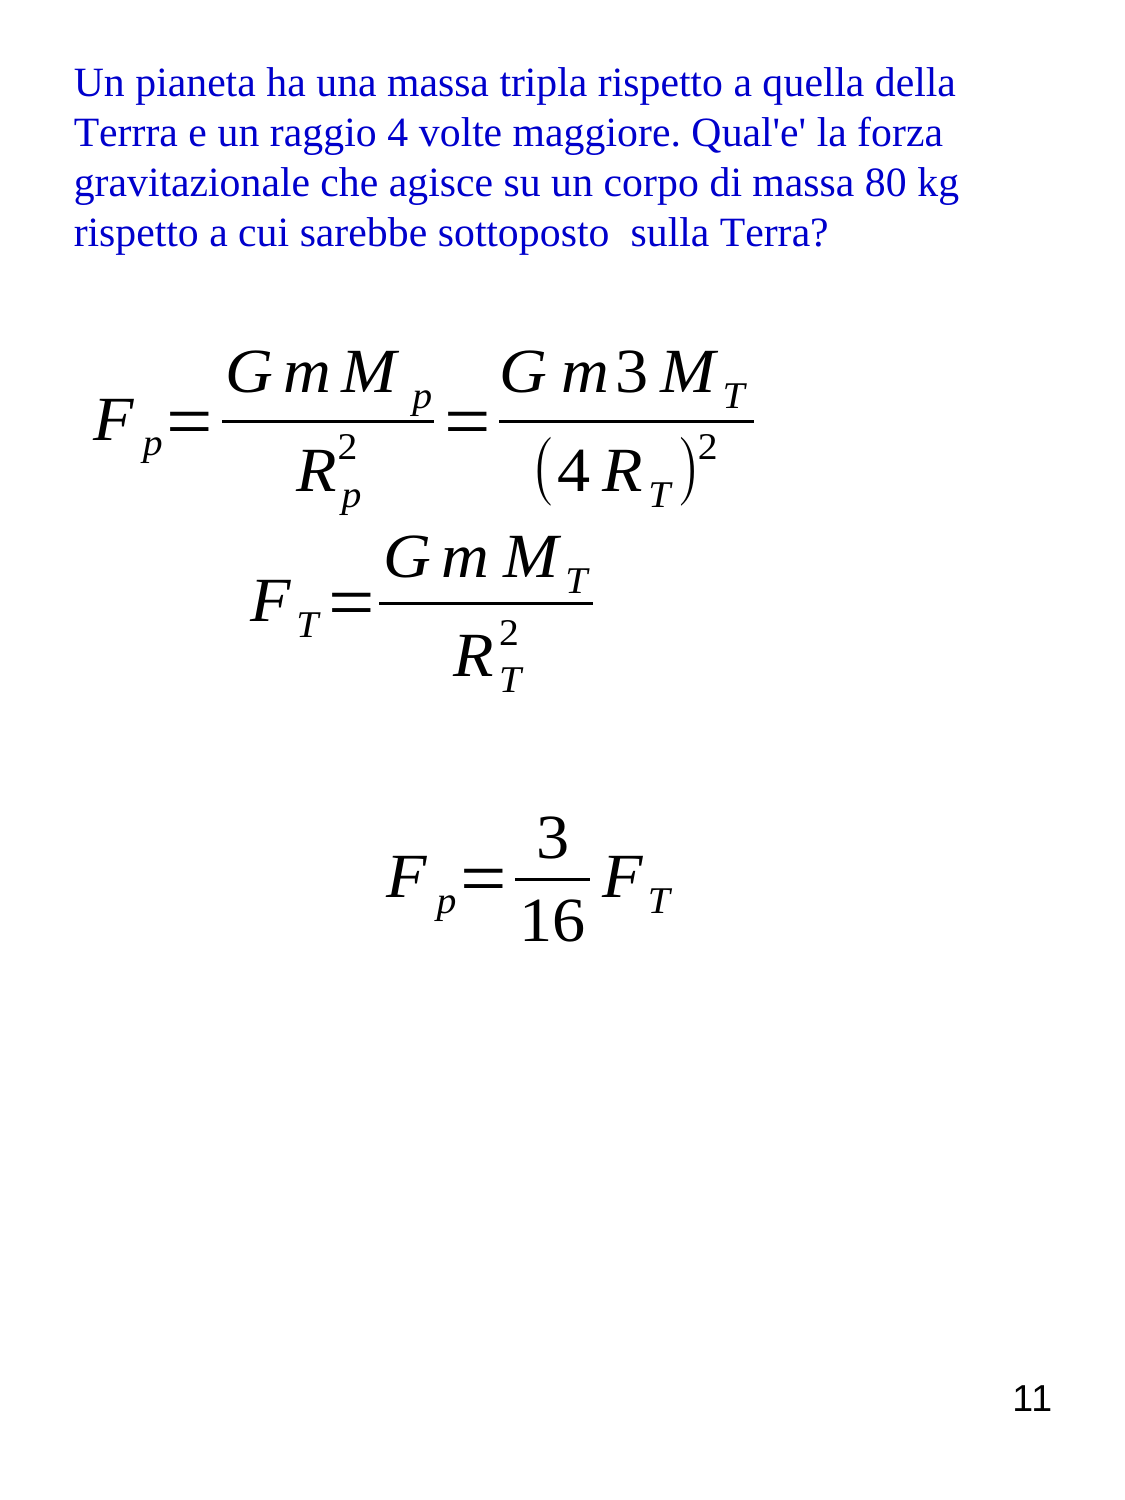

Un pianeta ha una massa tripla rispetto a quella della Terrra e un raggio 4 volte maggiore. Qual'e' la forza gravitazionale che agisce su un corpo di massa 80 kg rispetto a cui sarebbe sottoposto sulla Terra?
P3 Forze Conservative
11